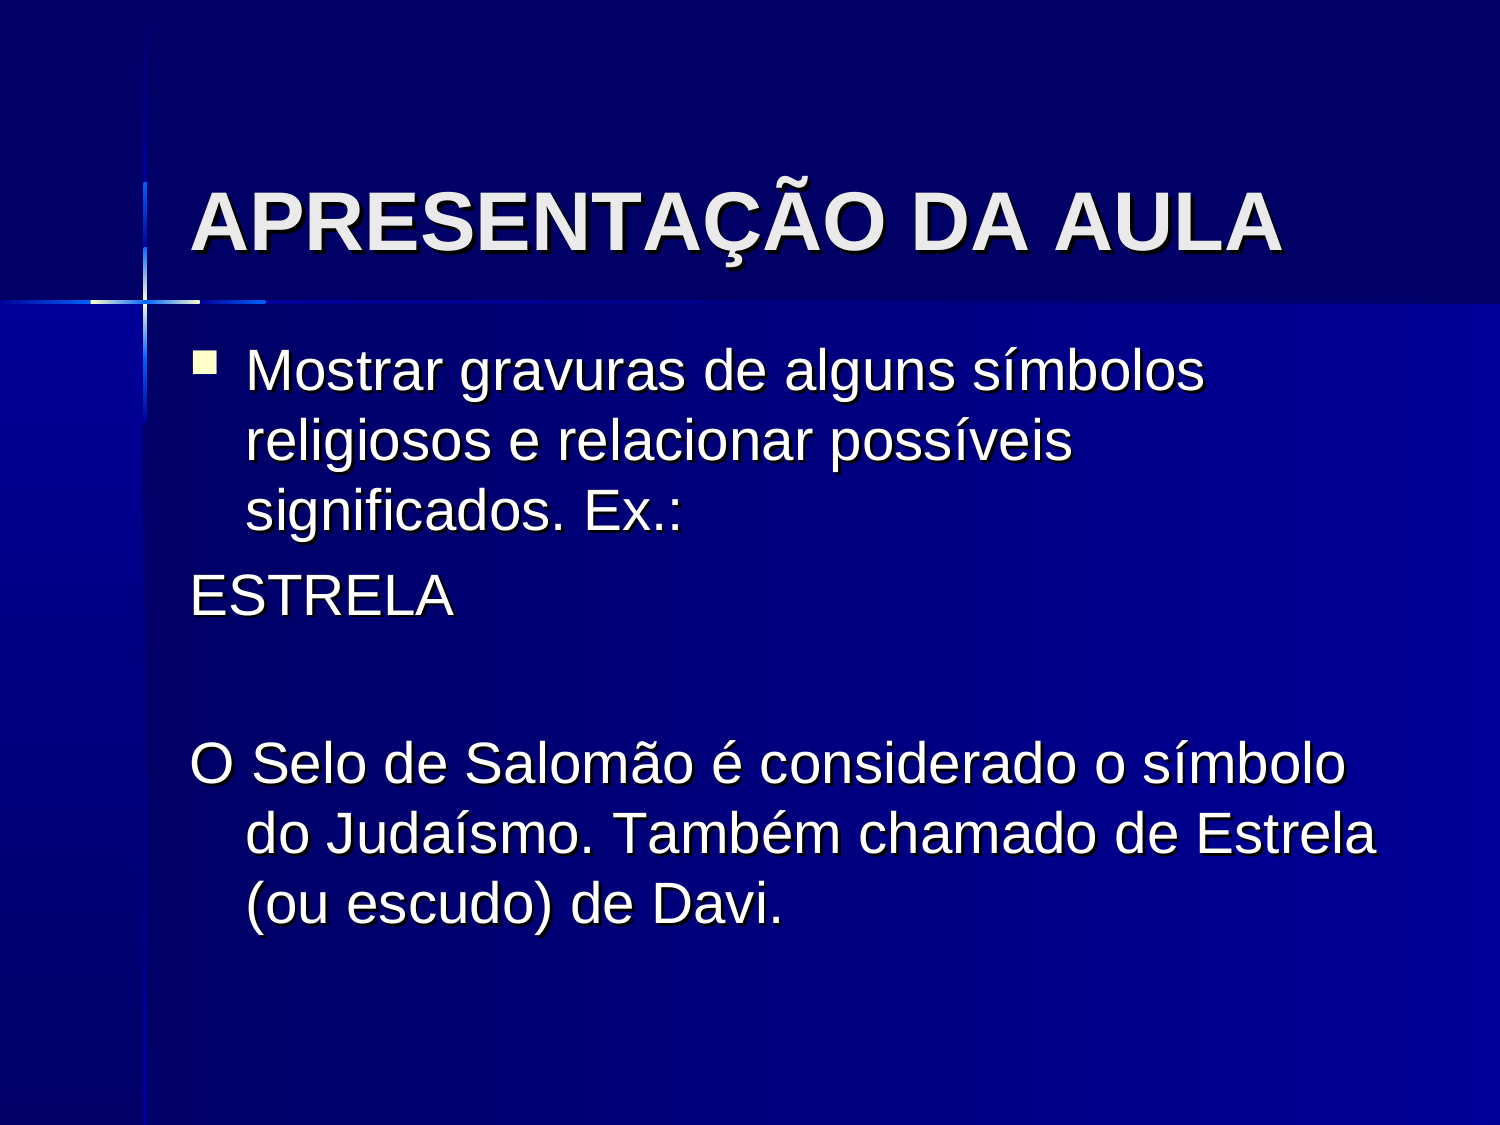

# APRESENTAÇÃO DA AULA
Mostrar gravuras de alguns símbolos religiosos e relacionar possíveis significados. Ex.:
ESTRELA
O Selo de Salomão é considerado o símbolo do Judaísmo. Também chamado de Estrela (ou escudo) de Davi.